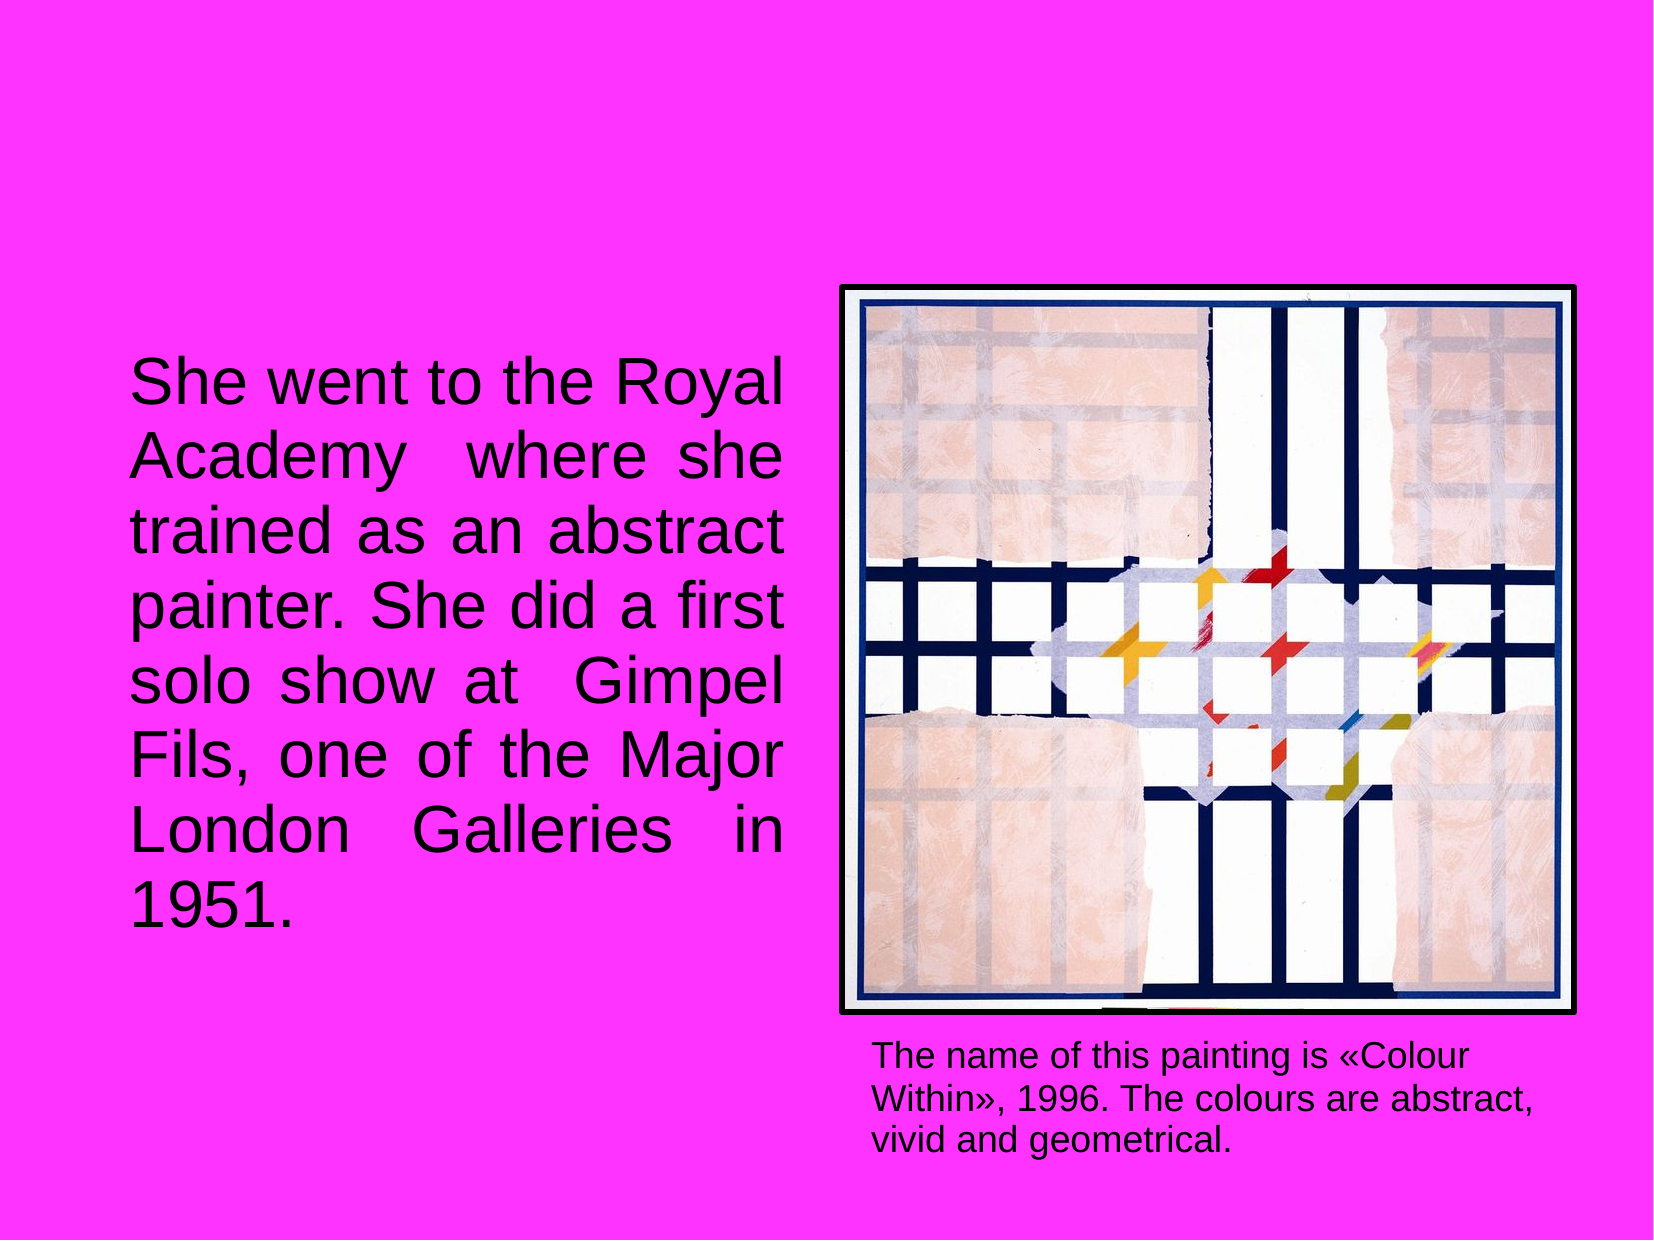

# She went to the Royal Academy where she trained as an abstract painter. She did a first solo show at Gimpel Fils, one of the Major London Galleries in 1951.
The name of this painting is «Colour Within», 1996. The colours are abstract, vivid and geometrical.